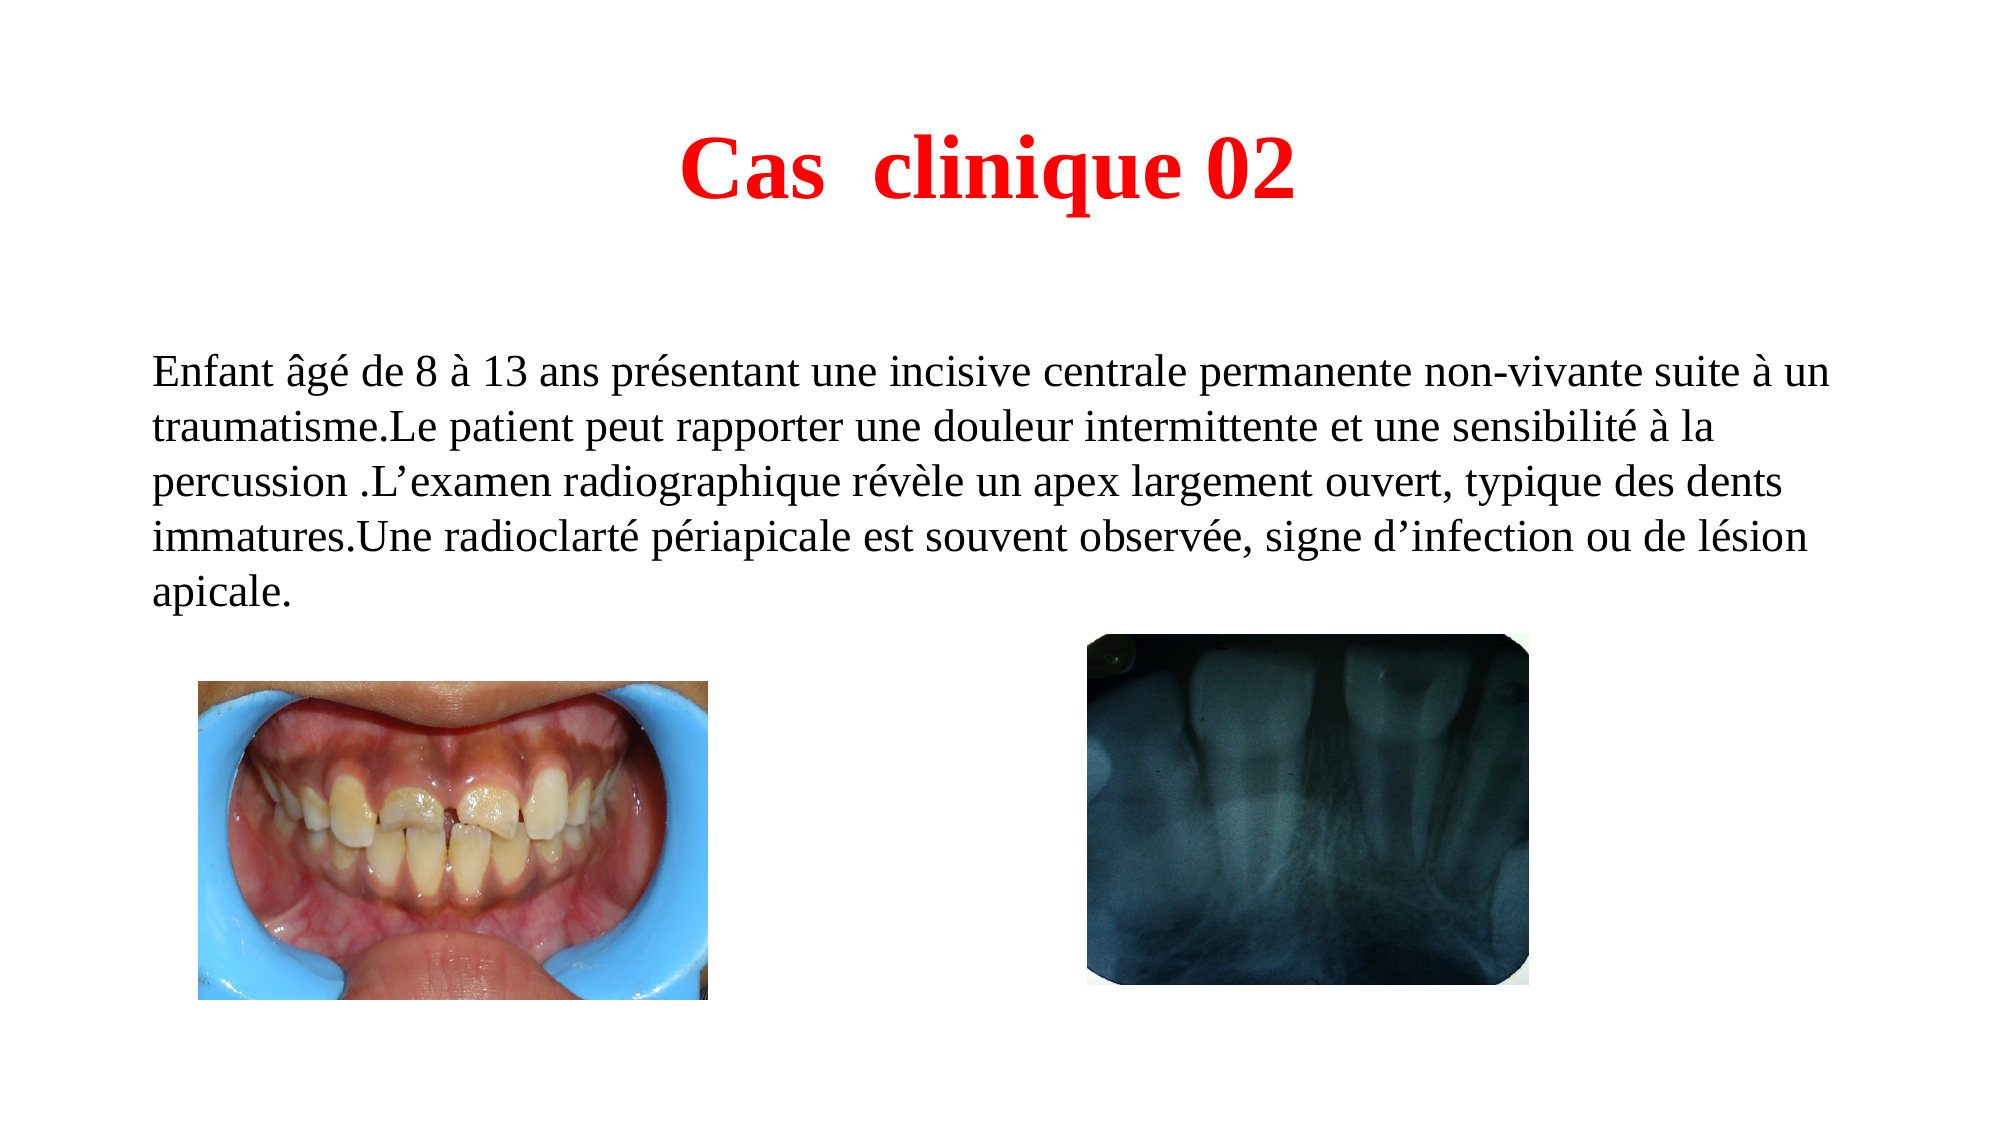

# Cas clinique 02
Enfant âgé de 8 à 13 ans présentant une incisive centrale permanente non-vivante suite à un traumatisme.Le patient peut rapporter une douleur intermittente et une sensibilité à la percussion .L’examen radiographique révèle un apex largement ouvert, typique des dents immatures.Une radioclarté périapicale est souvent observée, signe d’infection ou de lésion apicale.